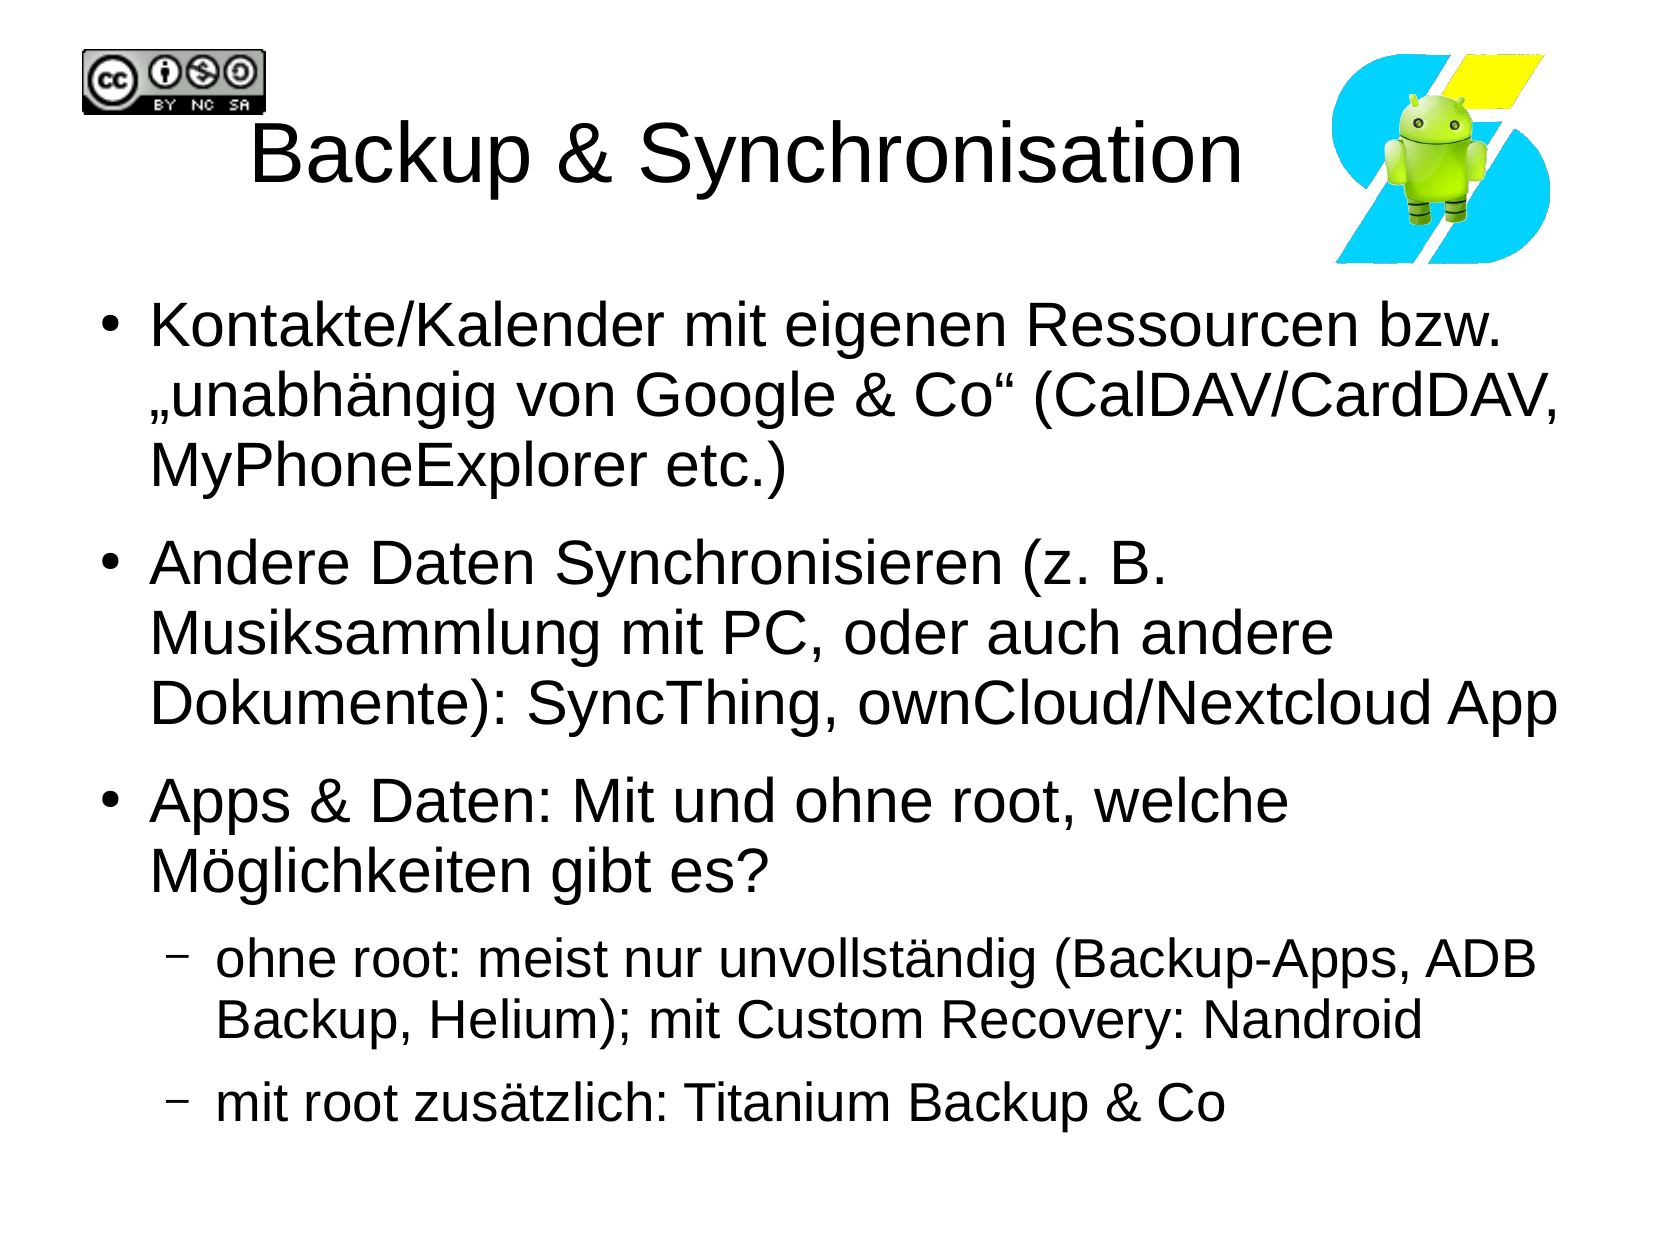

# Backup & Synchronisation
Kontakte/Kalender mit eigenen Ressourcen bzw. „unabhängig von Google & Co“ (CalDAV/CardDAV, MyPhoneExplorer etc.)
Andere Daten Synchronisieren (z. B. Musiksammlung mit PC, oder auch andere Dokumente): SyncThing, ownCloud/Nextcloud App
Apps & Daten: Mit und ohne root, welche Möglichkeiten gibt es?
ohne root: meist nur unvollständig (Backup-Apps, ADB Backup, Helium); mit Custom Recovery: Nandroid
mit root zusätzlich: Titanium Backup & Co